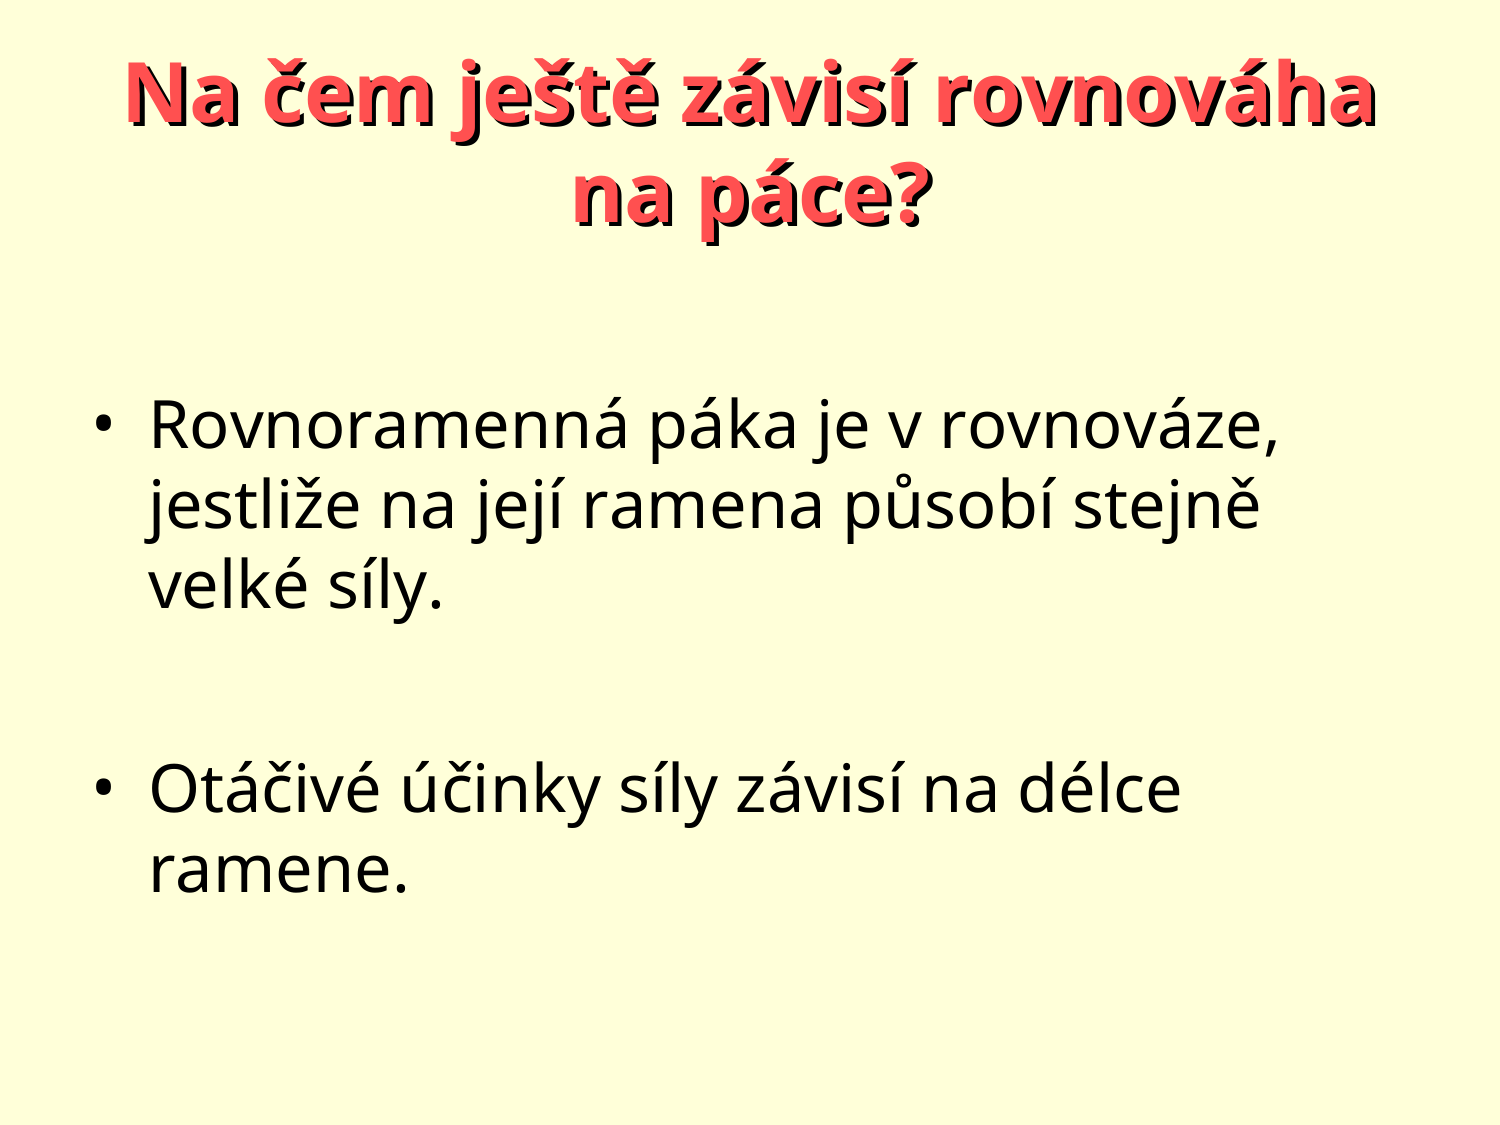

# Na čem ještě závisí rovnováha na páce?
Rovnoramenná páka je v rovnováze, jestliže na její ramena působí stejně velké síly.
Otáčivé účinky síly závisí na délce ramene.